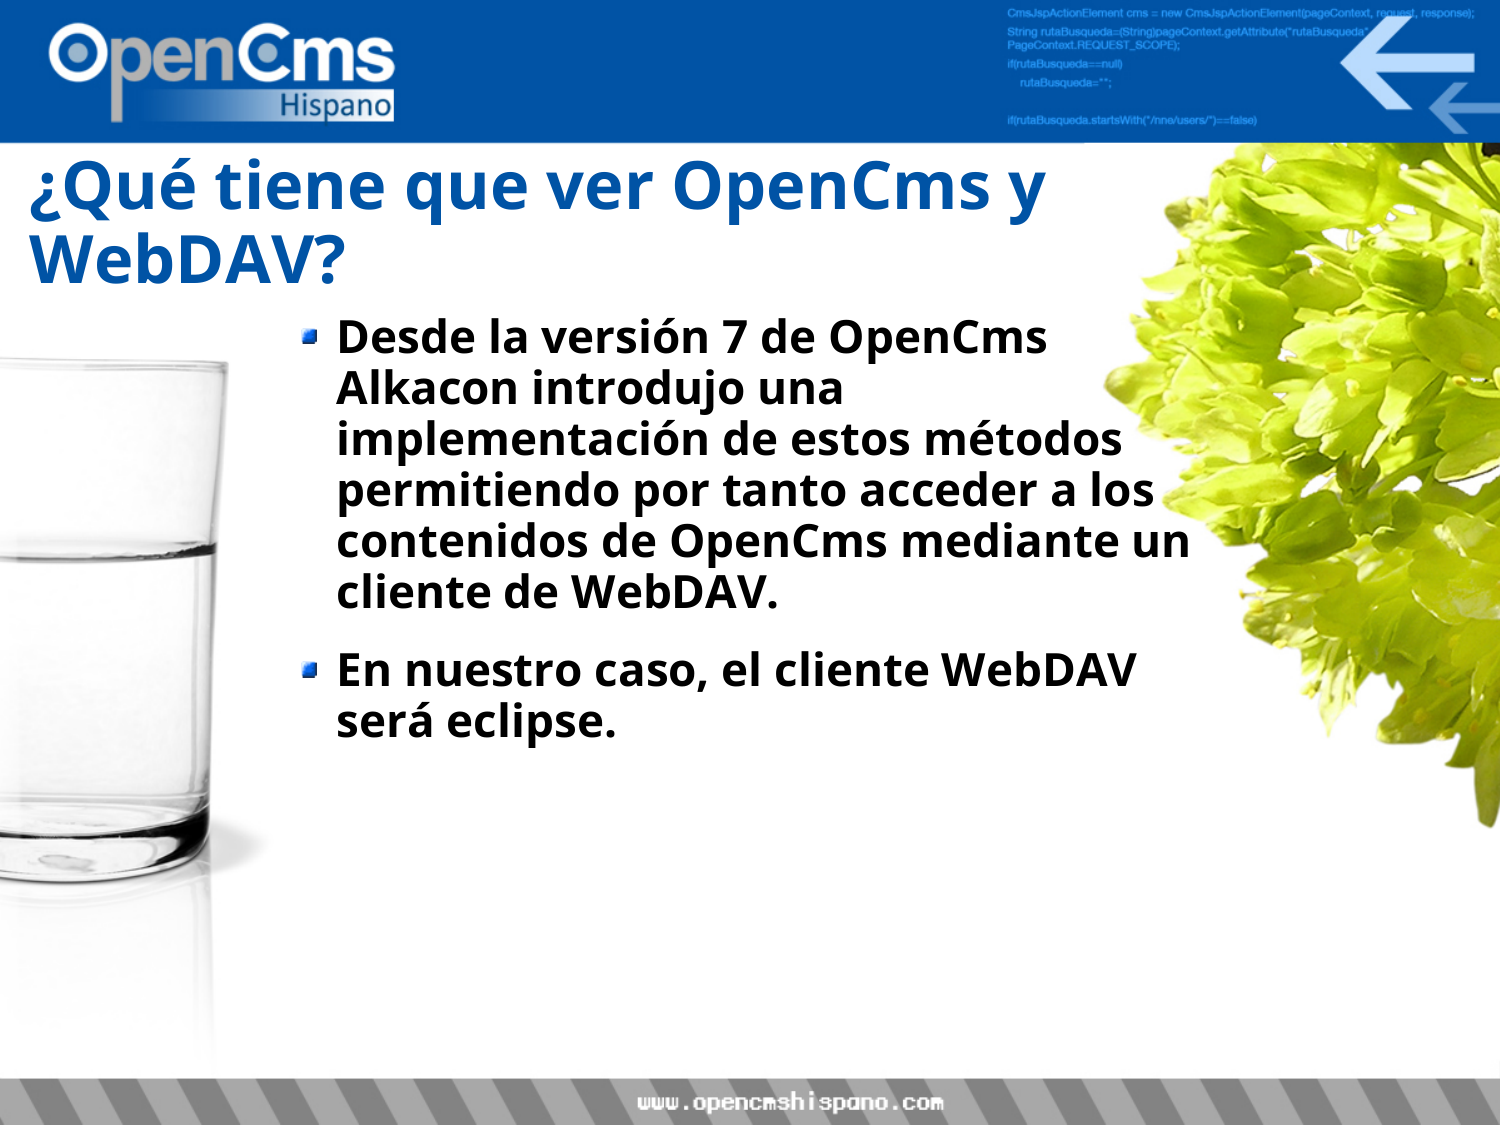

¿Qué tiene que ver OpenCms y WebDAV?
Desde la versión 7 de OpenCms Alkacon introdujo una implementación de estos métodos permitiendo por tanto acceder a los contenidos de OpenCms mediante un cliente de WebDAV.
En nuestro caso, el cliente WebDAV será eclipse.